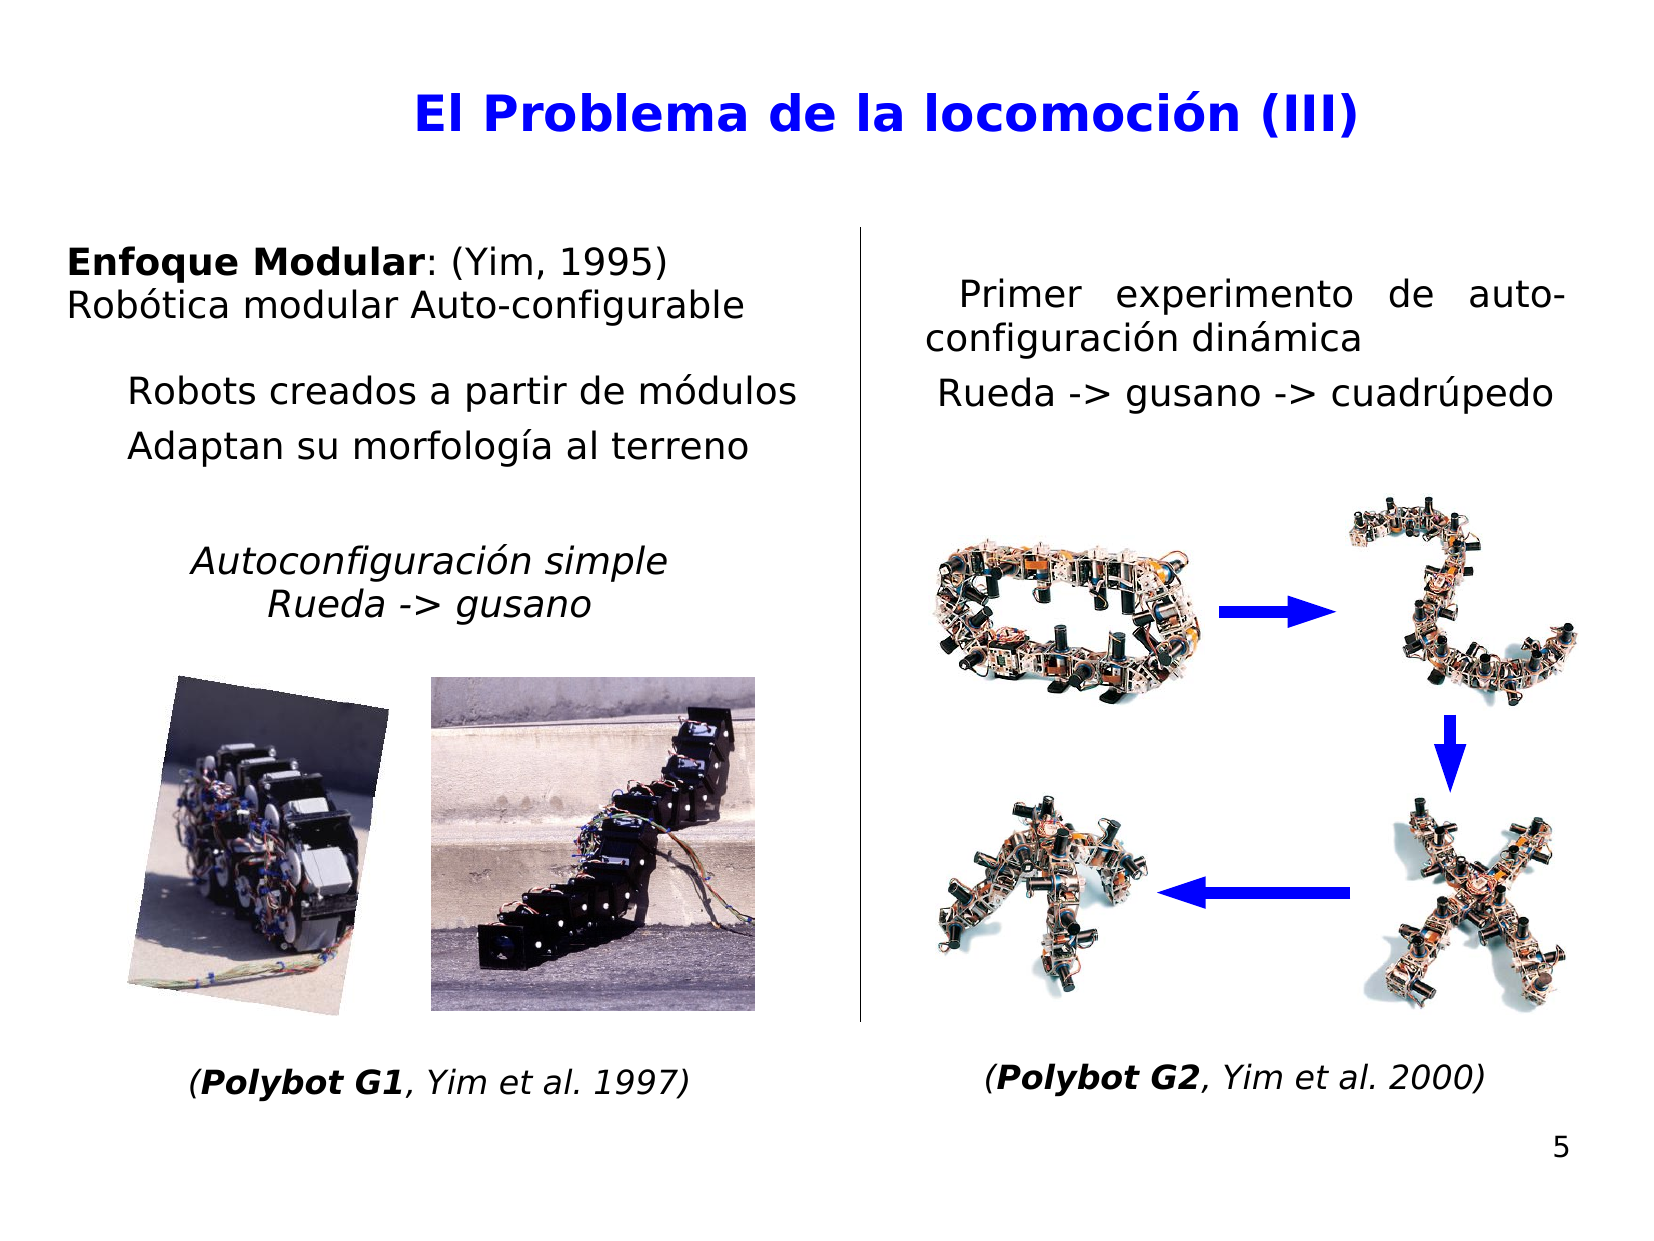

El Problema de la locomoción (III)
Enfoque Modular: (Yim, 1995)
Robótica modular Auto-configurable
 Primer experimento de auto-configuración dinámica
 Rueda -> gusano -> cuadrúpedo
 Robots creados a partir de módulos
 Adaptan su morfología al terreno
Autoconfiguración simple
Rueda -> gusano
(Polybot G2, Yim et al. 2000)
(Polybot G1, Yim et al. 1997)
5